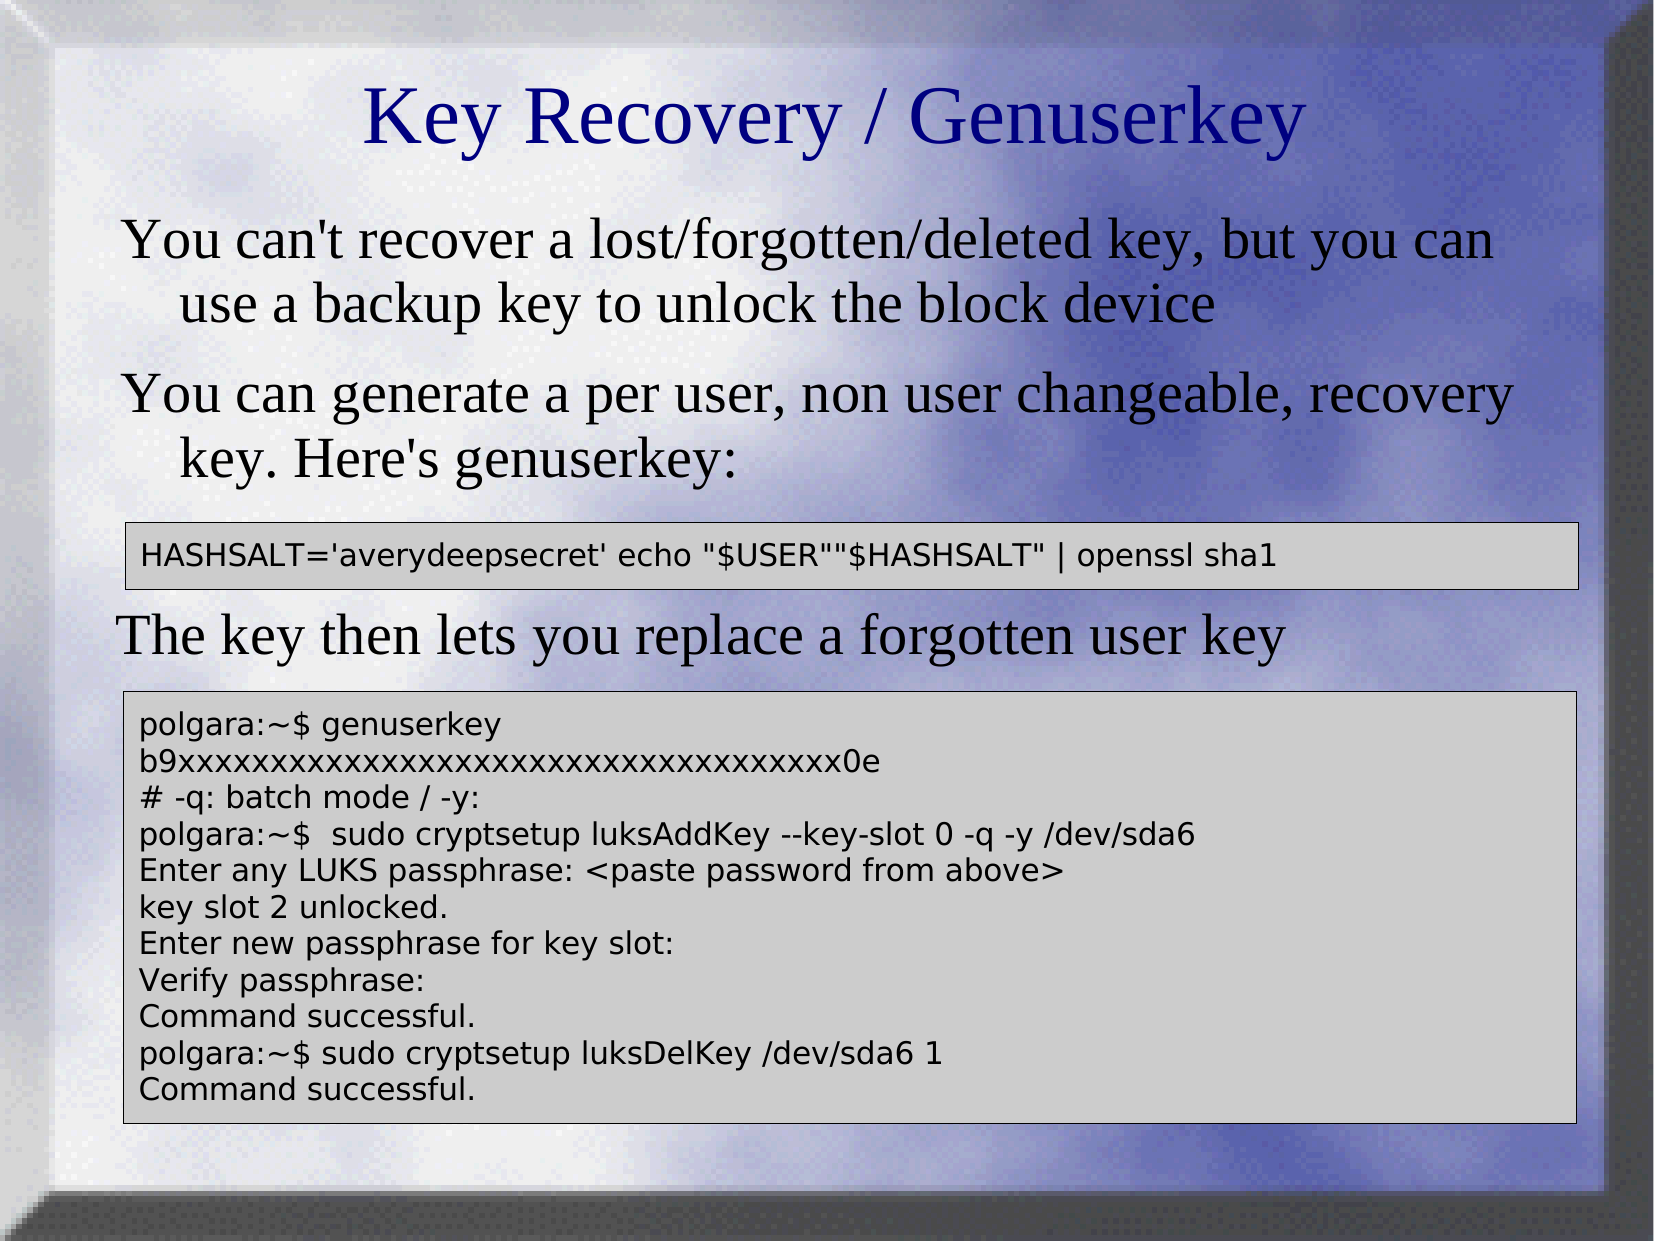

# Key Recovery / Genuserkey
You can't recover a lost/forgotten/deleted key, but you can use a backup key to unlock the block device
You can generate a per user, non user changeable, recovery key. Here's genuserkey:
HASHSALT='averydeepsecret' echo "$USER""$HASHSALT" | openssl sha1
The key then lets you replace a forgotten user key
polgara:~$ genuserkey
b9xxxxxxxxxxxxxxxxxxxxxxxxxxxxxxxxxxxx0e
# -q: batch mode / -y:
polgara:~$ sudo cryptsetup luksAddKey --key-slot 0 -q -y /dev/sda6
Enter any LUKS passphrase: <paste password from above>
key slot 2 unlocked.
Enter new passphrase for key slot:
Verify passphrase:
Command successful.
polgara:~$ sudo cryptsetup luksDelKey /dev/sda6 1
Command successful.